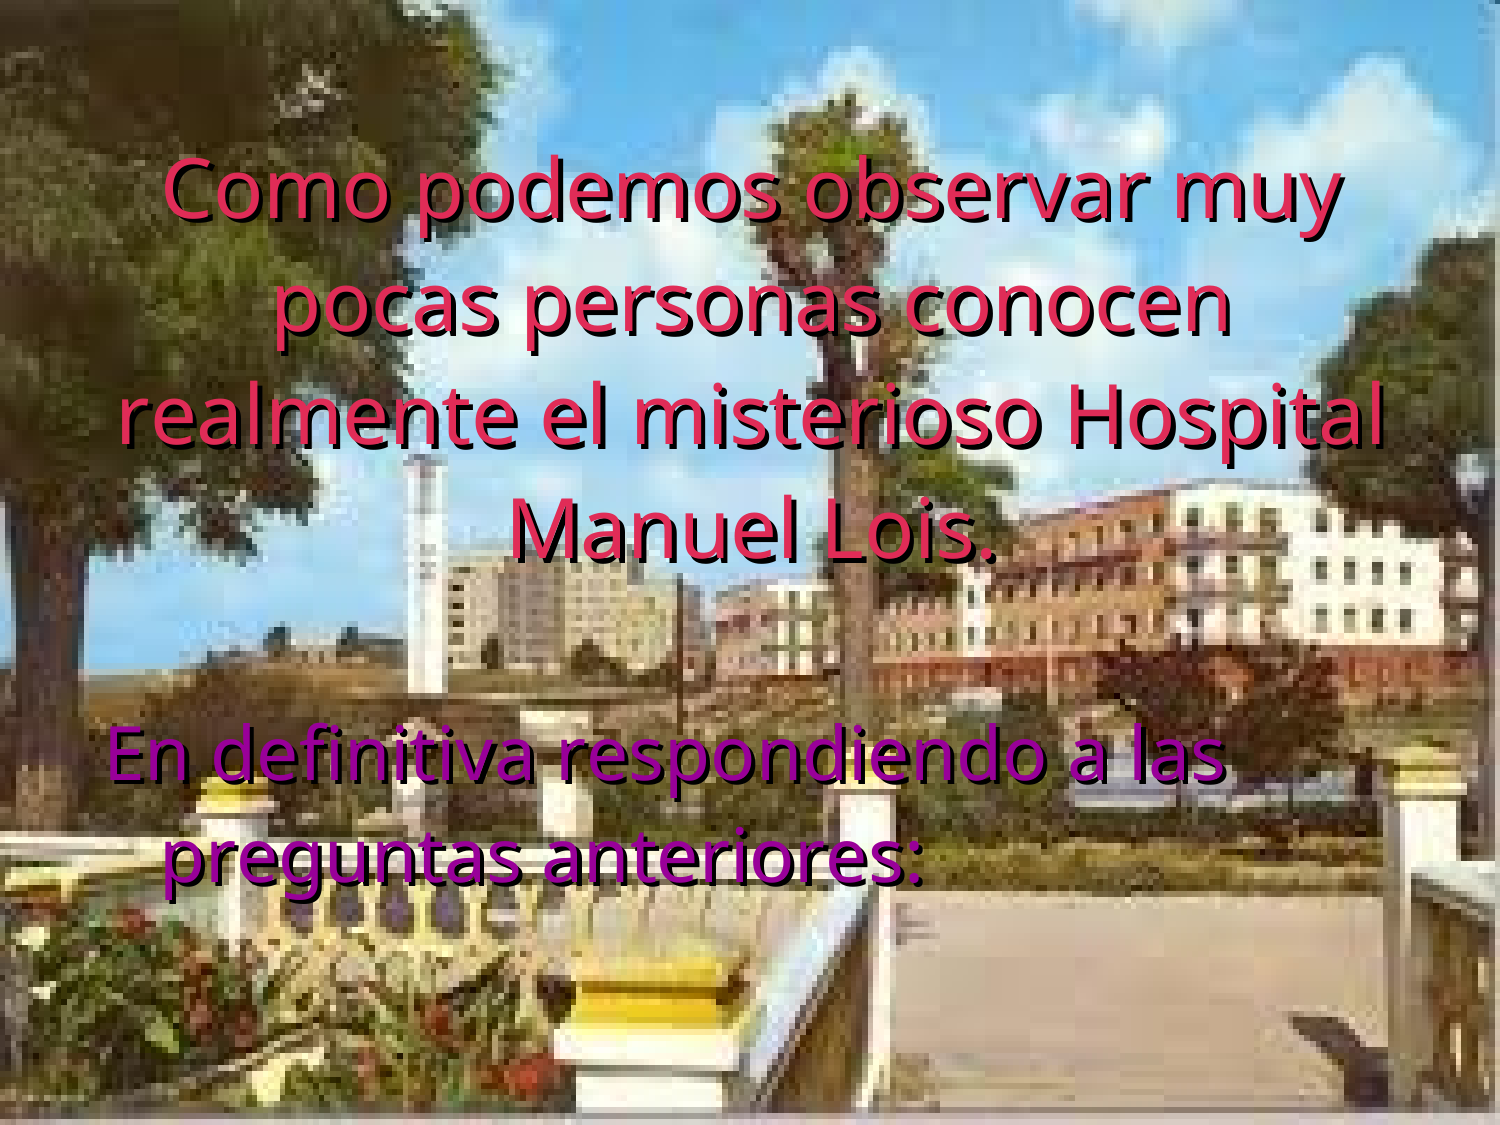

# Como podemos observar muy pocas personas conocen realmente el misterioso Hospital Manuel Lois.
En definitiva respondiendo a las preguntas anteriores: